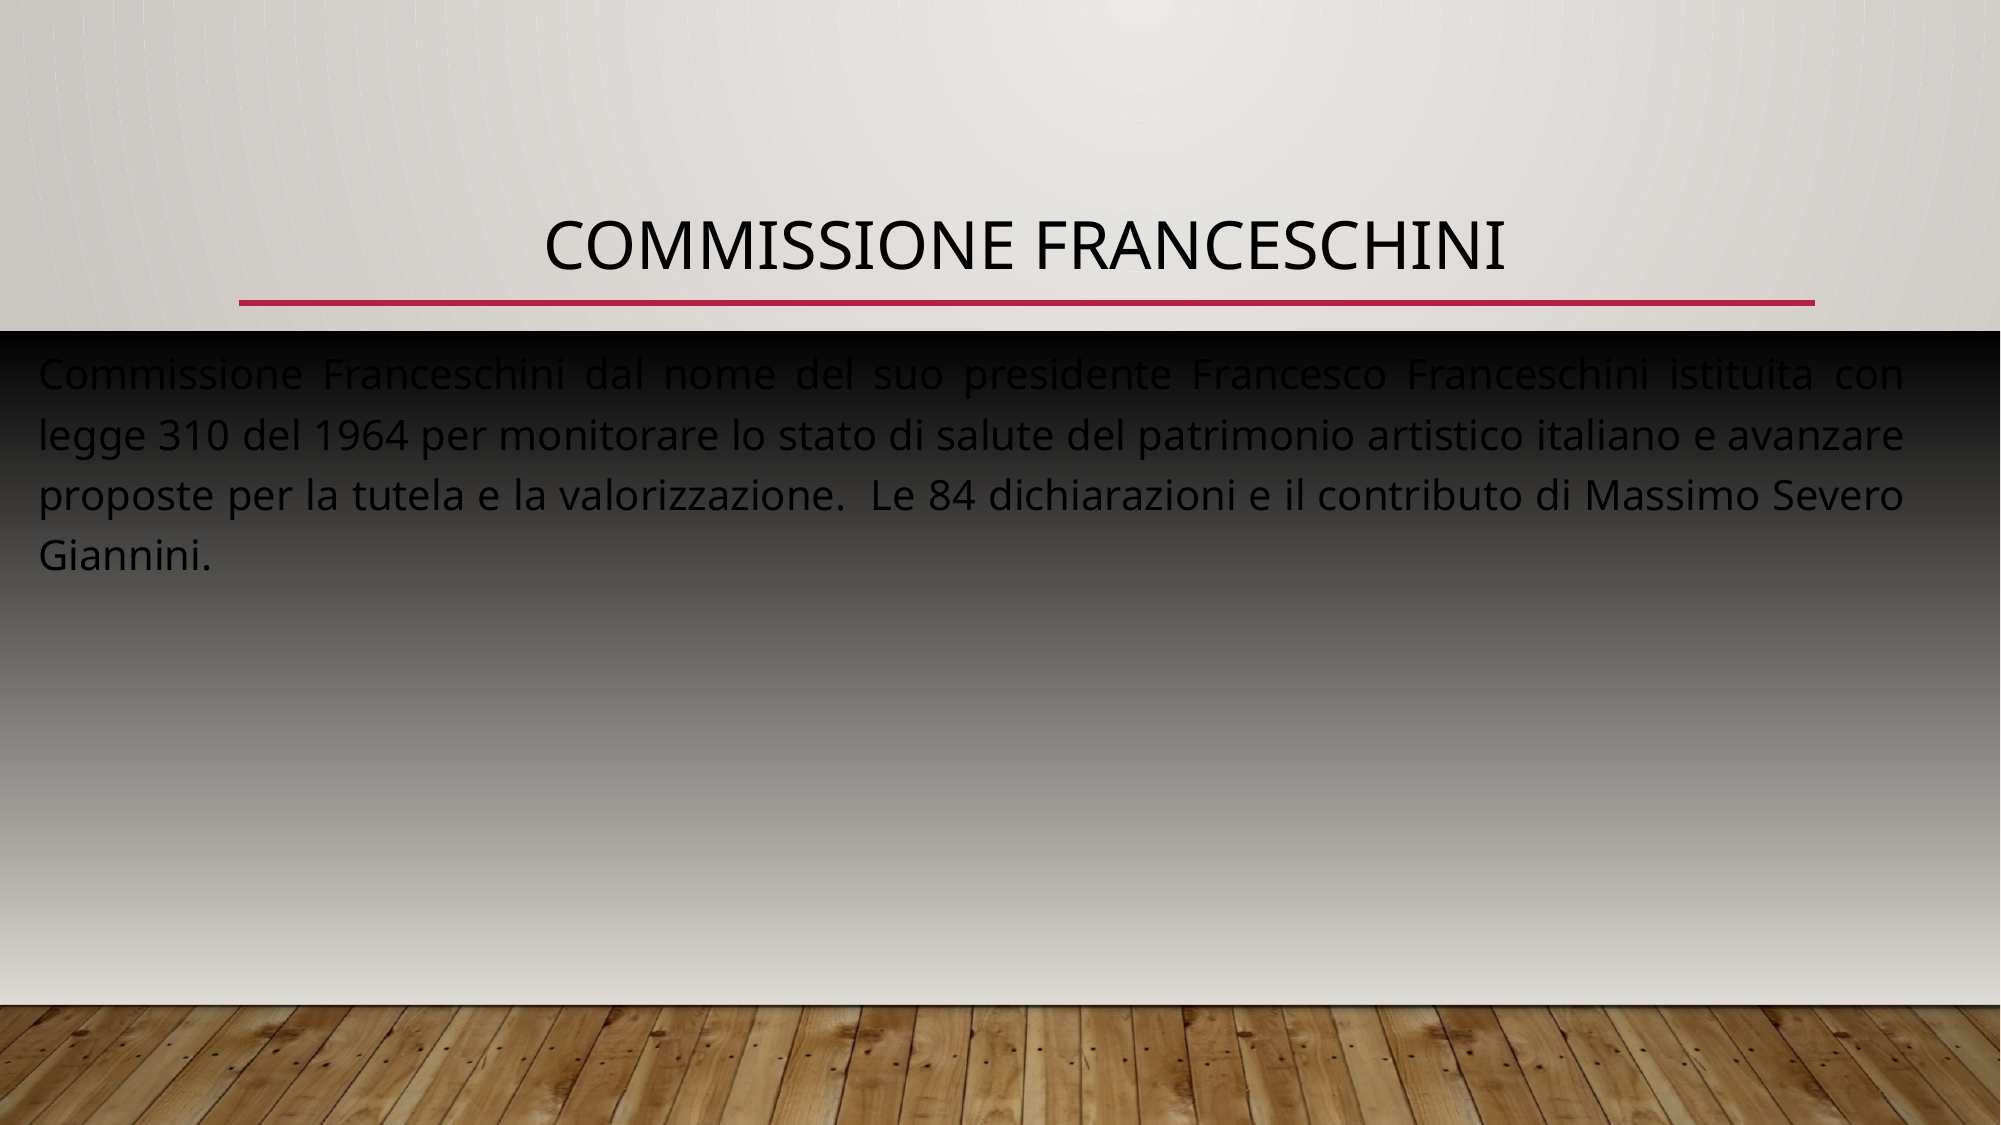

# Commissione Franceschini
Commissione Franceschini dal nome del suo presidente Francesco Franceschini istituita con legge 310 del 1964 per monitorare lo stato di salute del patrimonio artistico italiano e avanzare proposte per la tutela e la valorizzazione. Le 84 dichiarazioni e il contributo di Massimo Severo Giannini.